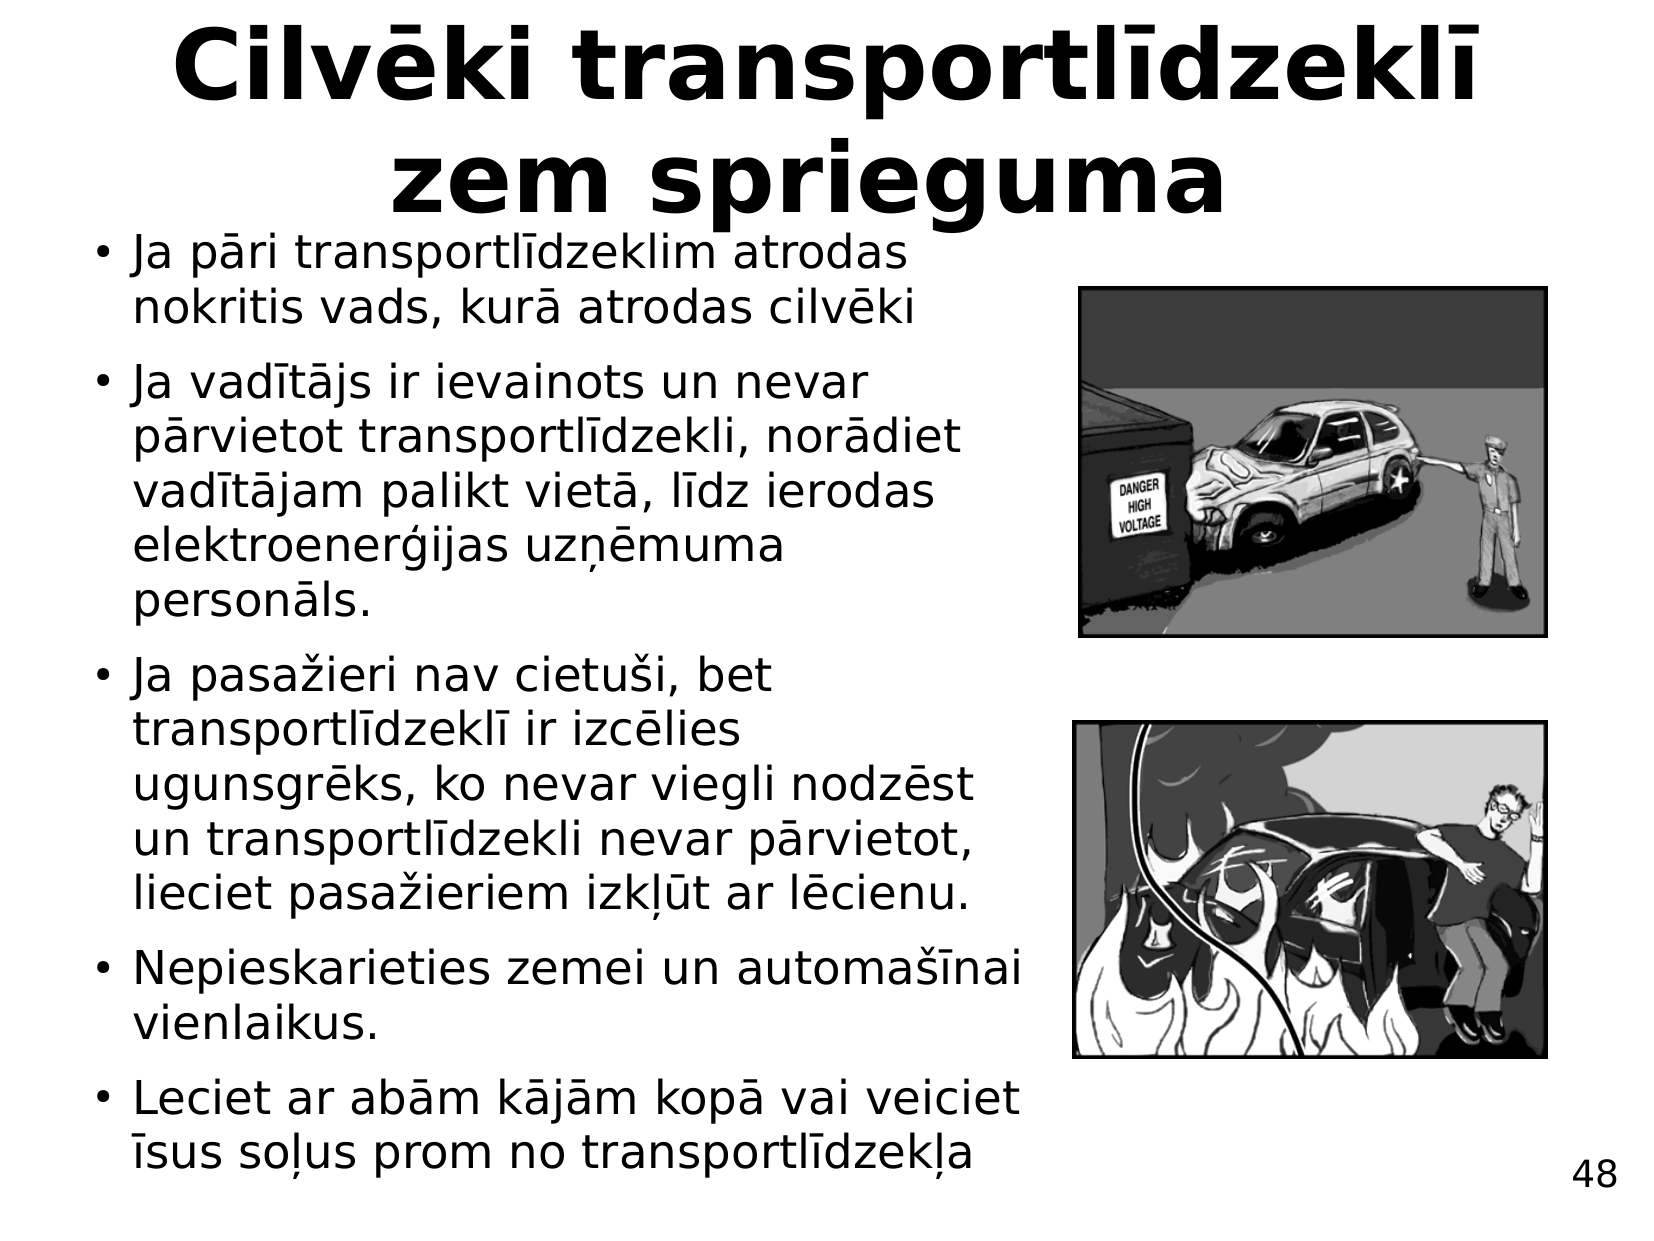

# Cilvēki transportlīdzeklī zem sprieguma
Ja pāri transportlīdzeklim atrodas nokritis vads, kurā atrodas cilvēki
Ja vadītājs ir ievainots un nevar pārvietot transportlīdzekli, norādiet vadītājam palikt vietā, līdz ierodas elektroenerģijas uzņēmuma personāls.
Ja pasažieri nav cietuši, bet transportlīdzeklī ir izcēlies ugunsgrēks, ko nevar viegli nodzēst un transportlīdzekli nevar pārvietot, lieciet pasažieriem izkļūt ar lēcienu.
Nepieskarieties zemei ​​un automašīnai vienlaikus.
Leciet ar abām kājām kopā vai veiciet īsus soļus prom no transportlīdzekļa